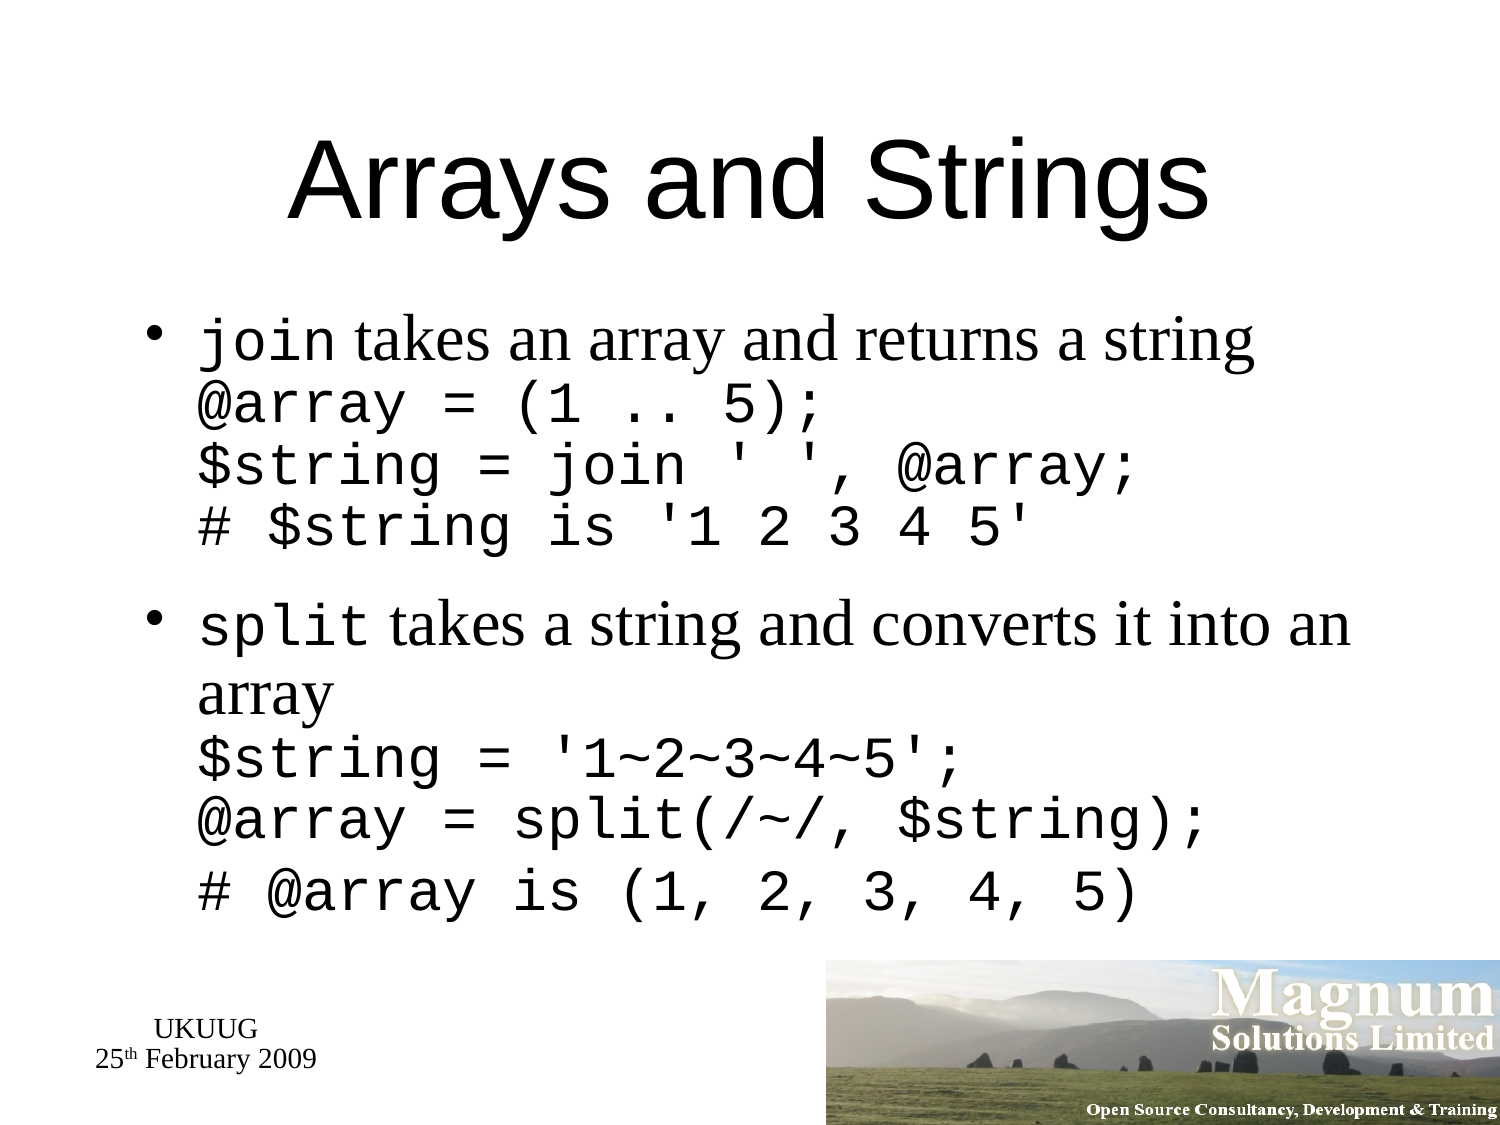

# Arrays and Strings
join takes an array and returns a string
@array = (1 .. 5);
$string = join ' ', @array;
# $string is '1 2 3 4 5'
split takes a string and converts it into an array
$string = '1~2~3~4~5';
@array = split(/~/, $string);
# @array is (1, 2, 3, 4, 5)‏
62